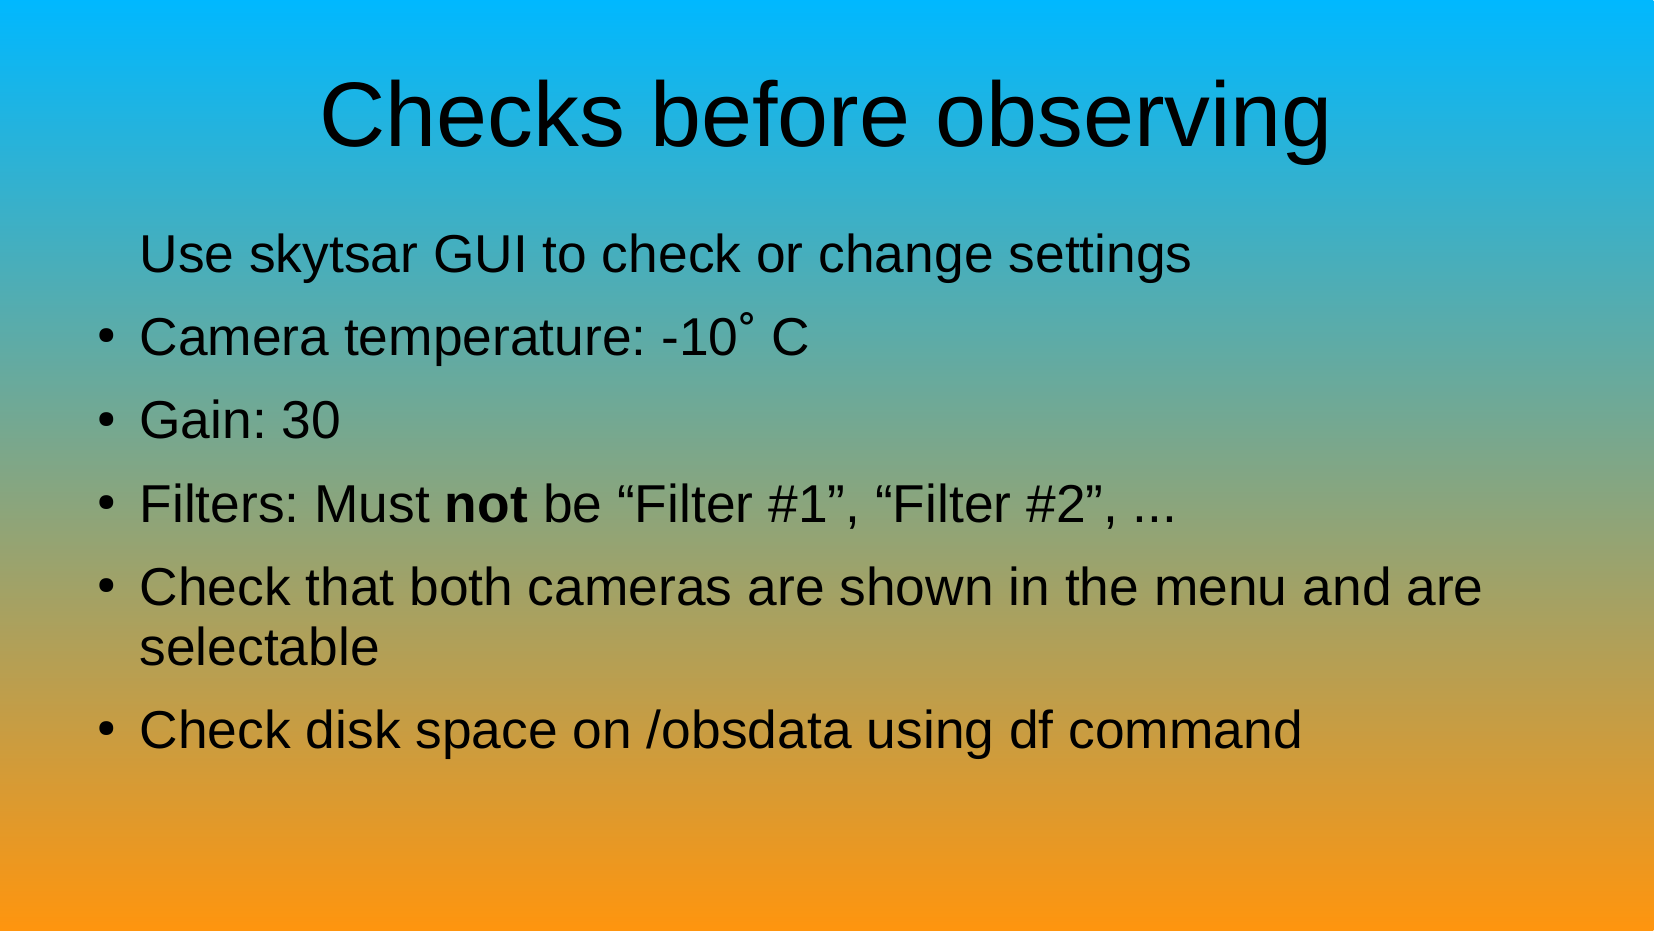

# Checks before observing
Use skytsar GUI to check or change settings
Camera temperature: -10˚ C
Gain: 30
Filters: Must not be “Filter #1”, “Filter #2”, ...
Check that both cameras are shown in the menu and are selectable
Check disk space on /obsdata using df command